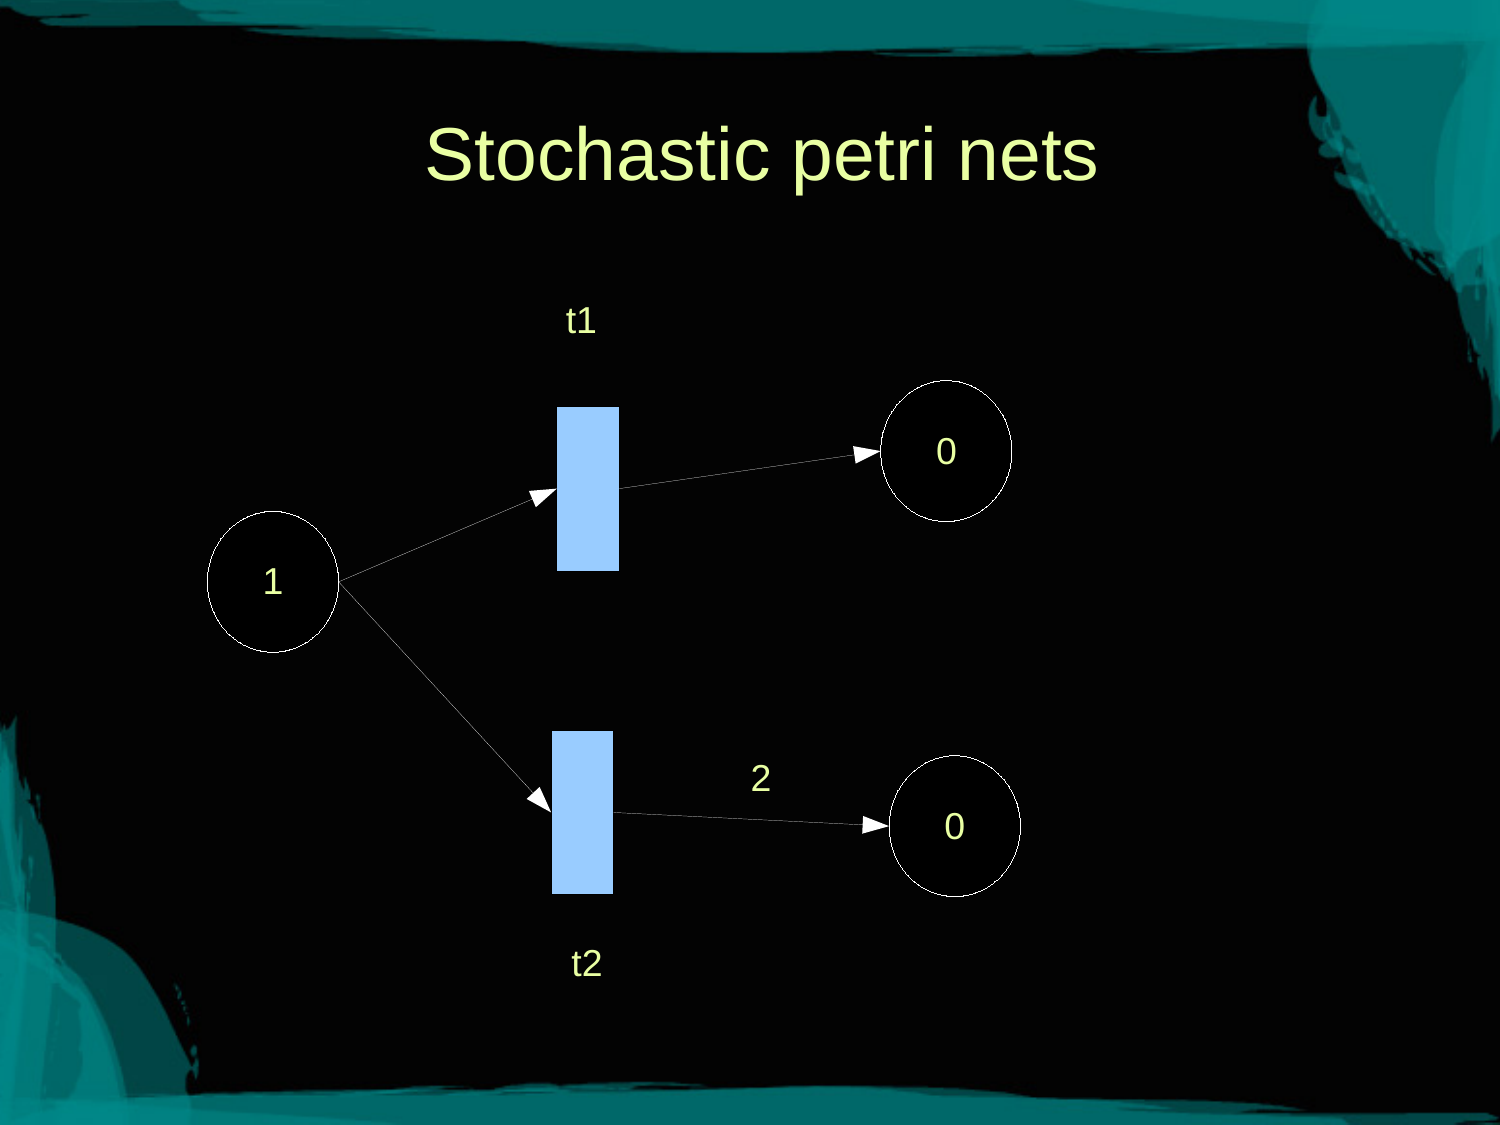

# Stochastic petri nets
t1
0
1
2
0
t2